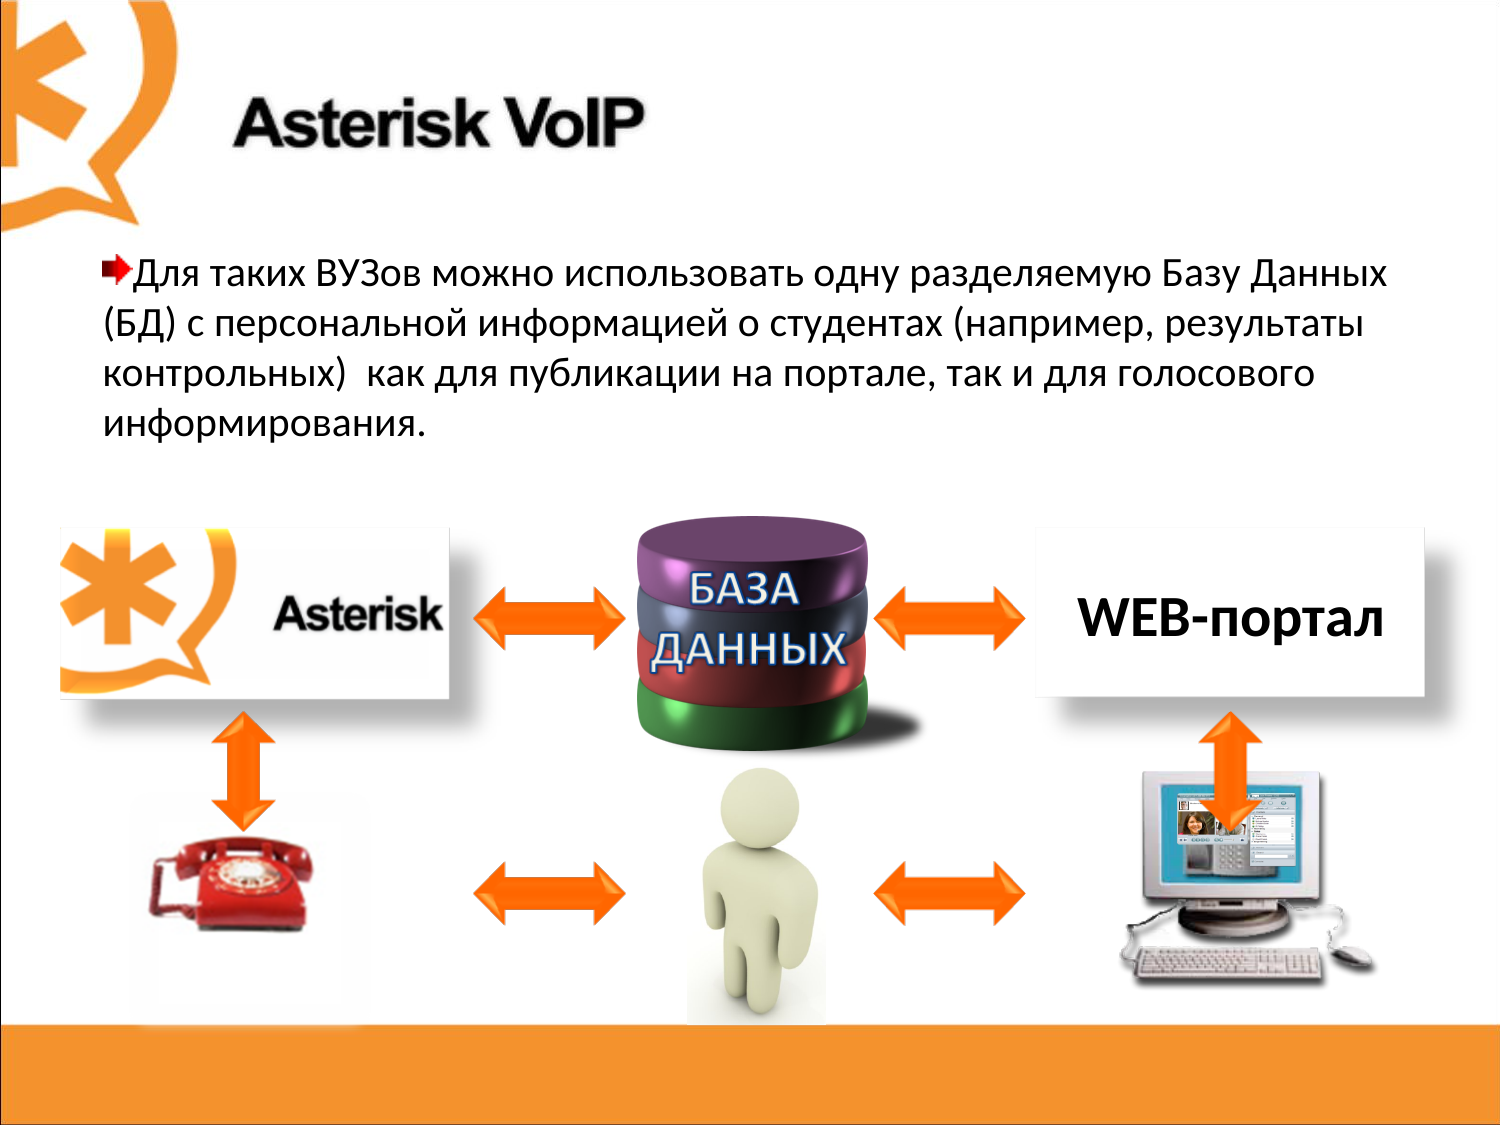

Для таких ВУЗов можно использовать одну разделяемую Базу Данных (БД) с персональной информацией о студентах (например, результаты контрольных) как для публикации на портале, так и для голосового информирования.
WEB-портал